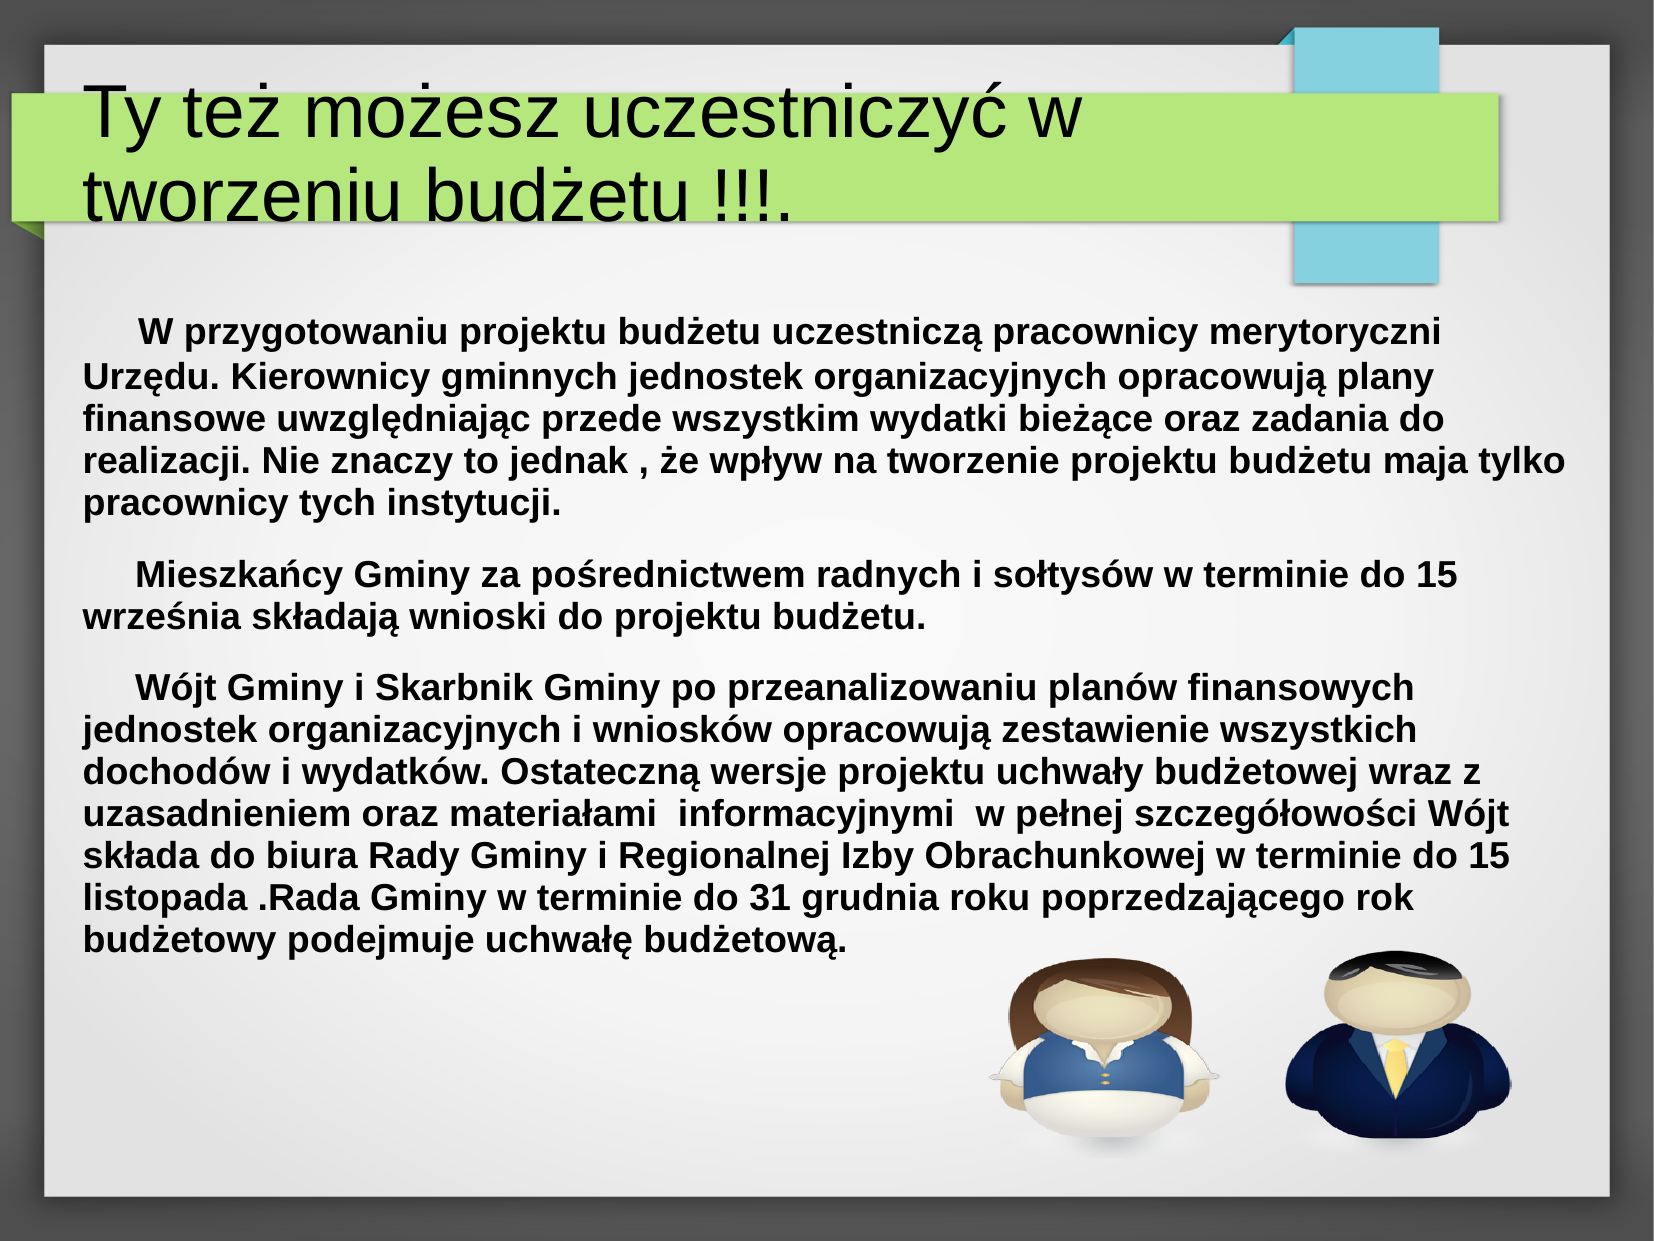

# Ty też możesz uczestniczyć w tworzeniu budżetu !!!.
 W przygotowaniu projektu budżetu uczestniczą pracownicy merytoryczni Urzędu. Kierownicy gminnych jednostek organizacyjnych opracowują plany finansowe uwzględniając przede wszystkim wydatki bieżące oraz zadania do realizacji. Nie znaczy to jednak , że wpływ na tworzenie projektu budżetu maja tylko pracownicy tych instytucji.
 Mieszkańcy Gminy za pośrednictwem radnych i sołtysów w terminie do 15 września składają wnioski do projektu budżetu.
 Wójt Gminy i Skarbnik Gminy po przeanalizowaniu planów finansowych jednostek organizacyjnych i wniosków opracowują zestawienie wszystkich dochodów i wydatków. Ostateczną wersje projektu uchwały budżetowej wraz z uzasadnieniem oraz materiałami informacyjnymi w pełnej szczegółowości Wójt składa do biura Rady Gminy i Regionalnej Izby Obrachunkowej w terminie do 15 listopada .Rada Gminy w terminie do 31 grudnia roku poprzedzającego rok budżetowy podejmuje uchwałę budżetową.